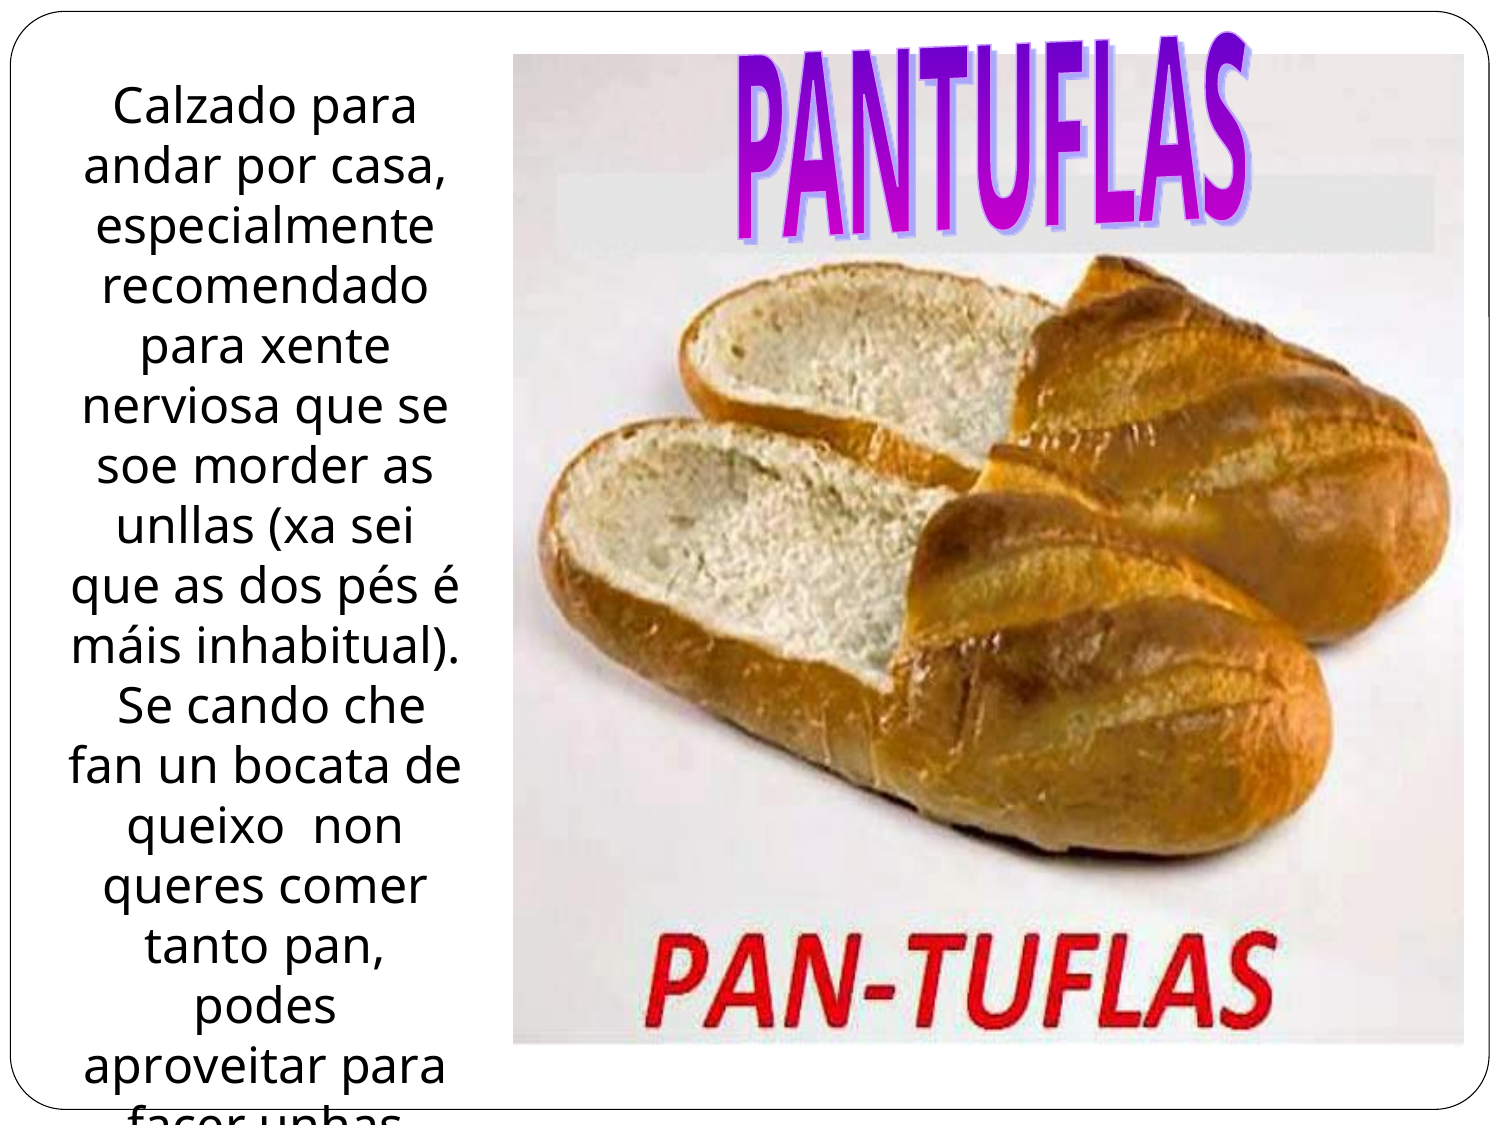

PANTUFLAS
Calzado para andar por casa, especialmente recomendado para xente nerviosa que se soe morder as unllas (xa sei que as dos pés é máis inhabitual).
 Se cando che fan un bocata de queixo non queres comer tanto pan, podes aproveitar para facer unhas destas, por olor non vai haber problema.